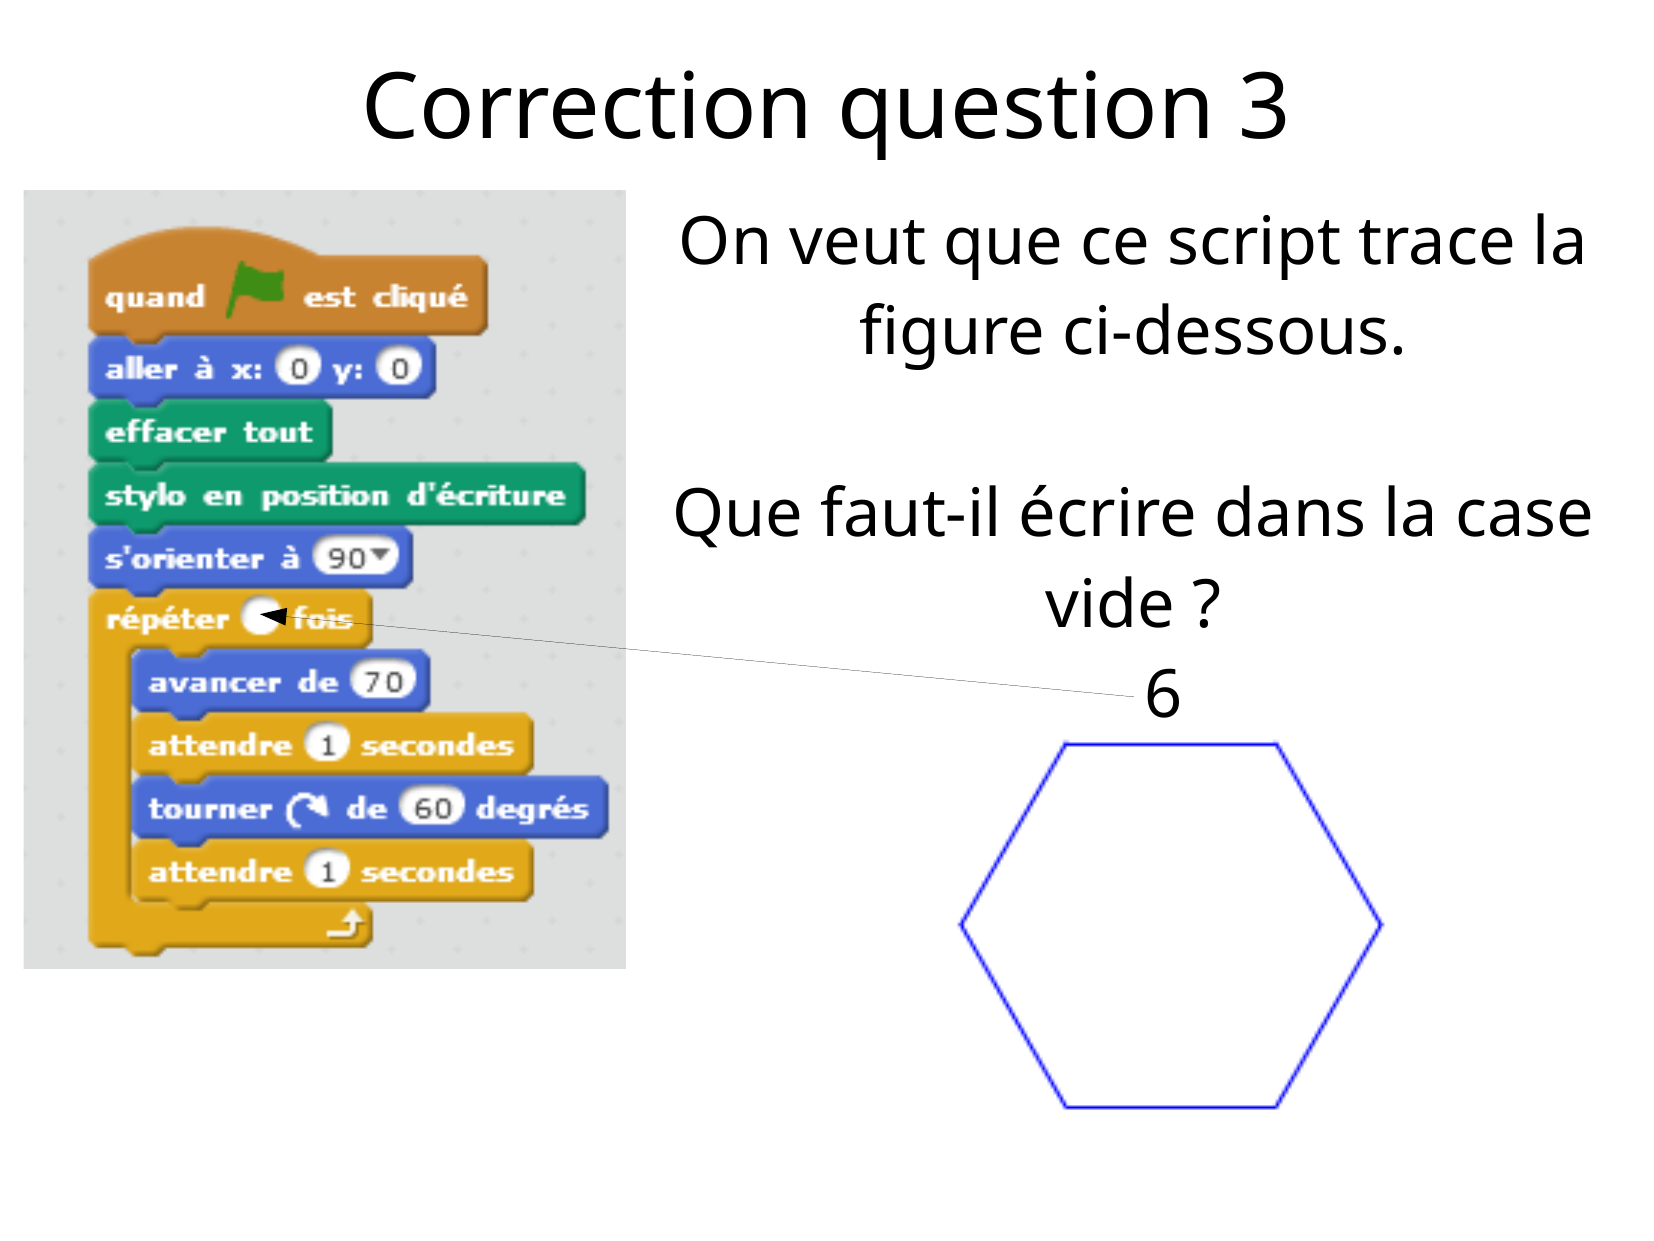

# Correction question 3
On veut que ce script trace la figure ci-dessous.
Que faut-il écrire dans la case vide ?
6